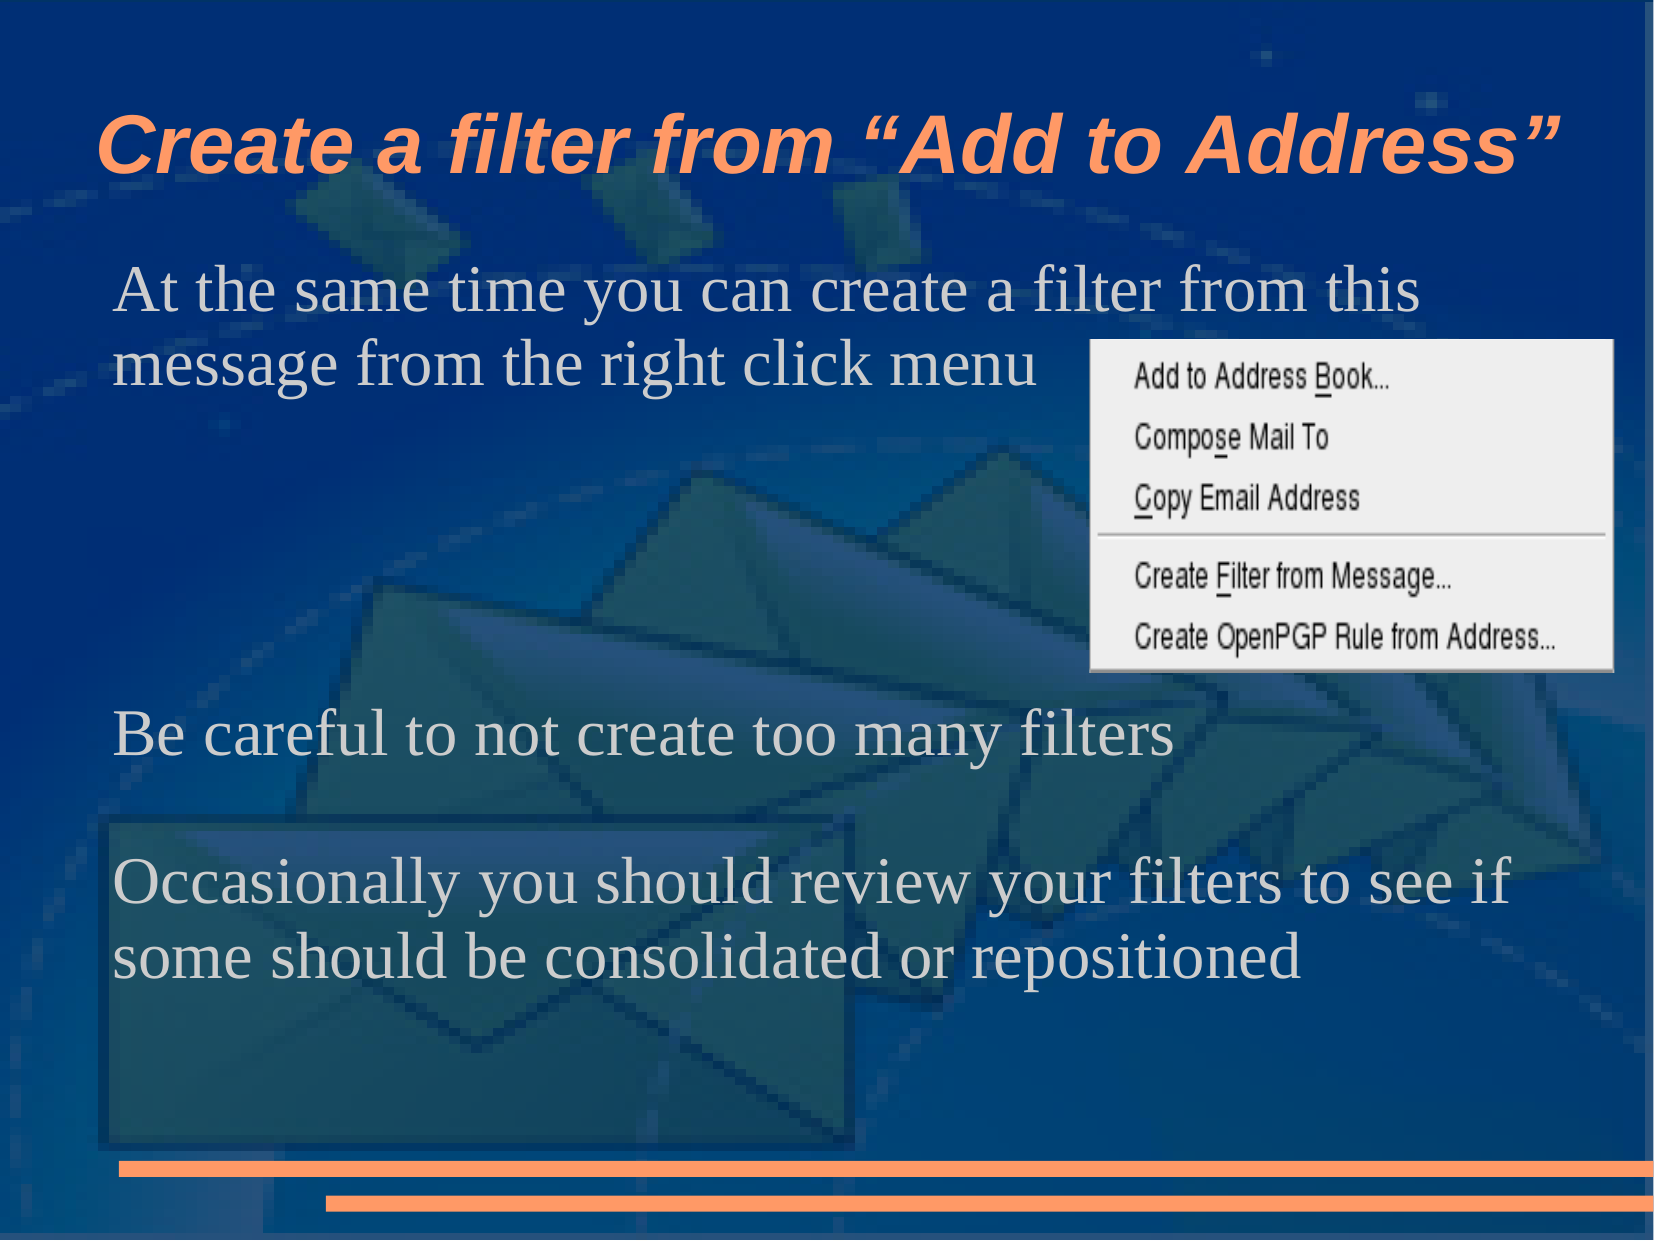

# Create a filter from “Add to Address”
At the same time you can create a filter from this message from the right click menu
Be careful to not create too many filters
Occasionally you should review your filters to see if some should be consolidated or repositioned